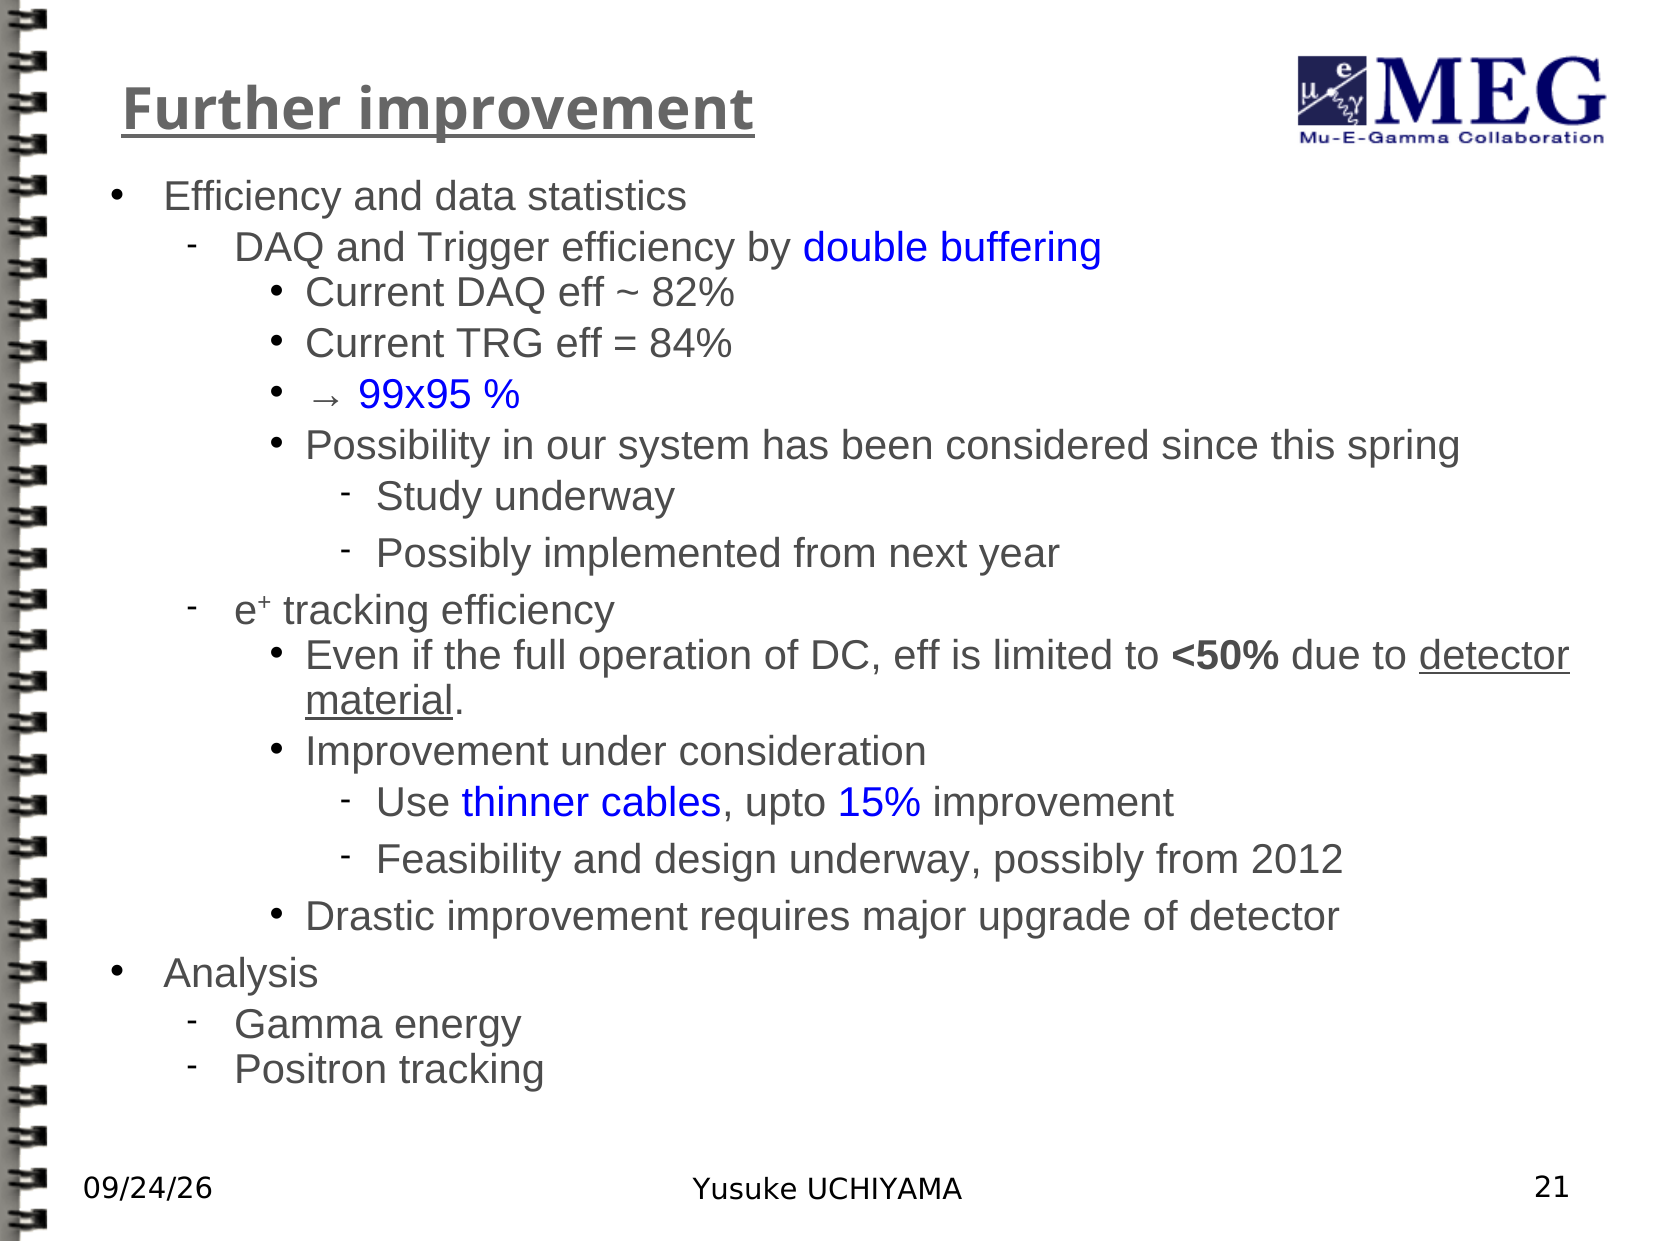

# Further improvement
Efficiency and data statistics
DAQ and Trigger efficiency by double buffering
Current DAQ eff ~ 82%
Current TRG eff = 84%
→ 99x95 %
Possibility in our system has been considered since this spring
Study underway
Possibly implemented from next year
e+ tracking efficiency
Even if the full operation of DC, eff is limited to <50% due to 	detector material.
Improvement under consideration
Use thinner cables, upto 15% improvement
Feasibility and design underway, possibly from 2012
Drastic improvement requires major upgrade of detector
Analysis
Gamma energy
Positron tracking
21
Yusuke UCHIYAMA